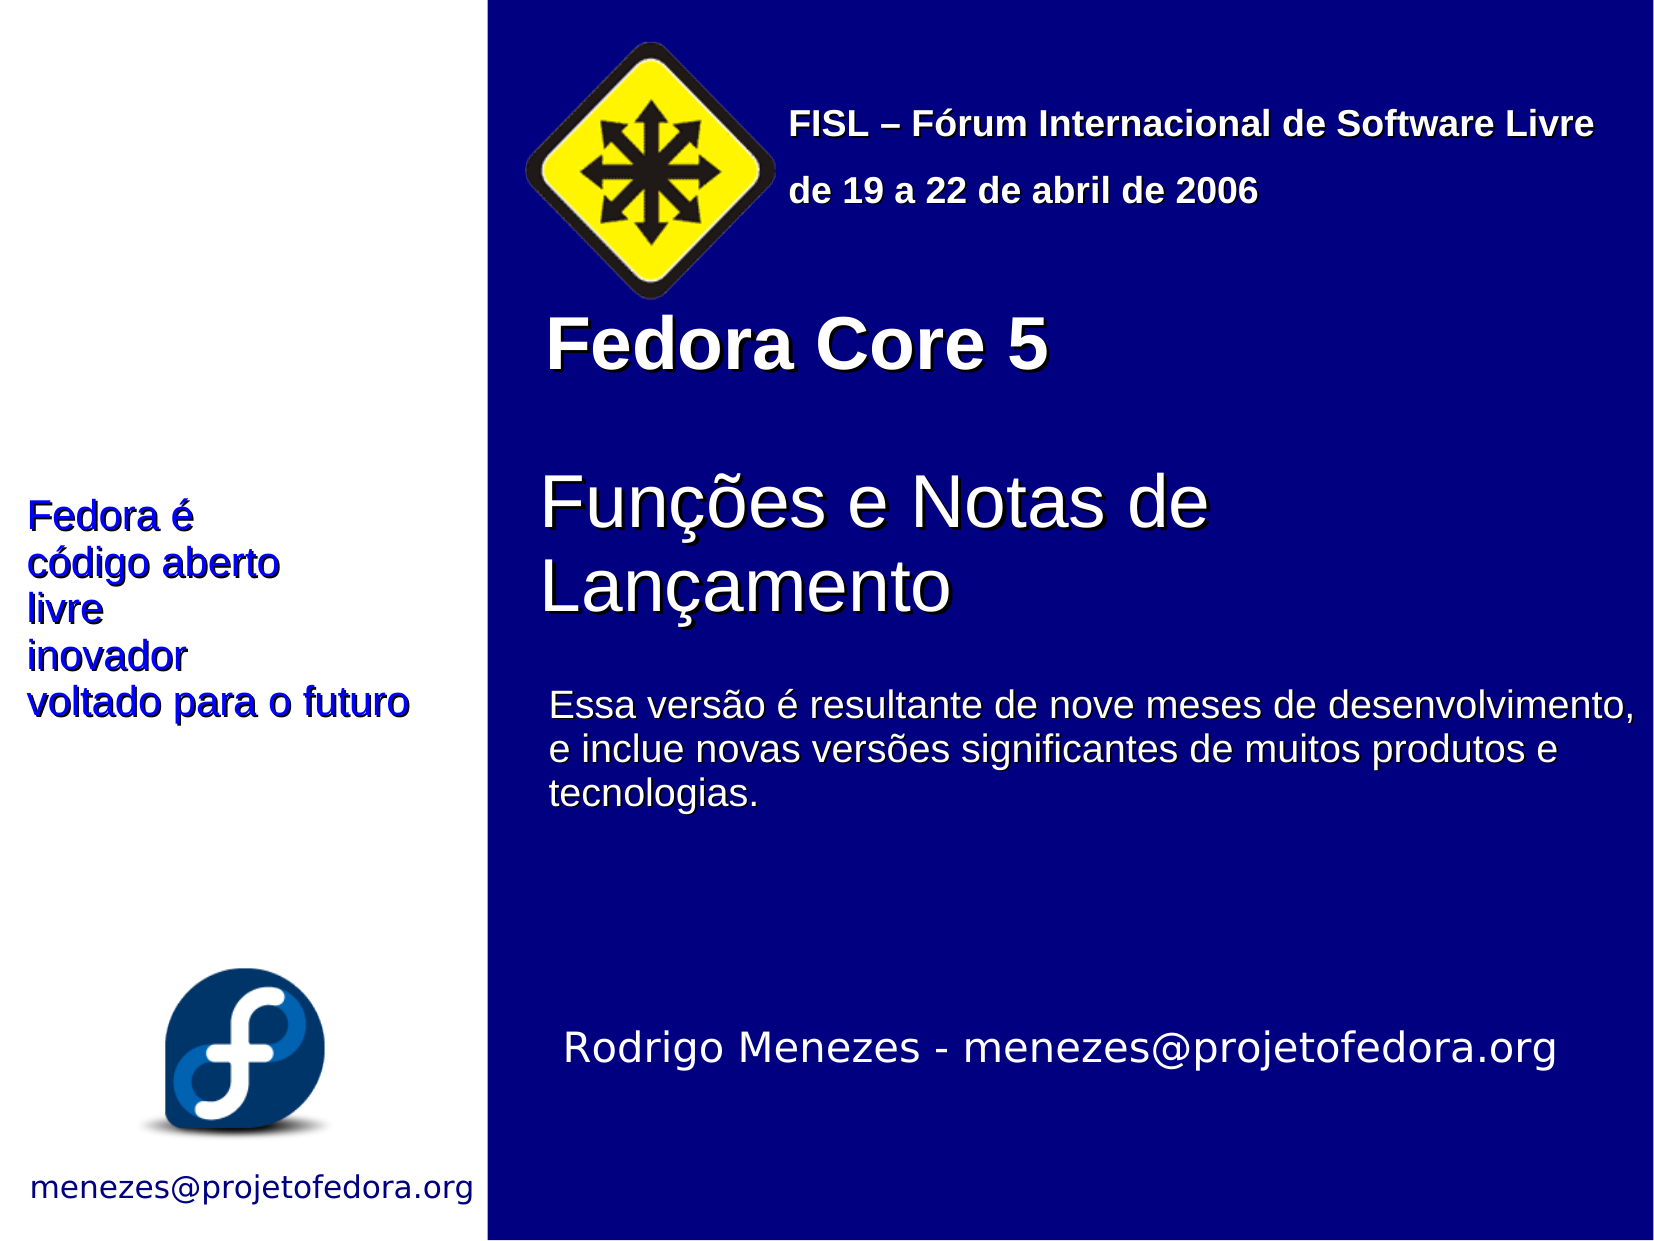

FISL – Fórum Internacional de Software Livre
de 19 a 22 de abril de 2006
Fedora Core 5
Funções e Notas de Lançamento
Fedora é
código aberto
livre
inovador
voltado para o futuro
Essa versão é resultante de nove meses de desenvolvimento,
e inclue novas versões significantes de muitos produtos e
tecnologias.
Rodrigo Menezes - menezes@projetofedora.org